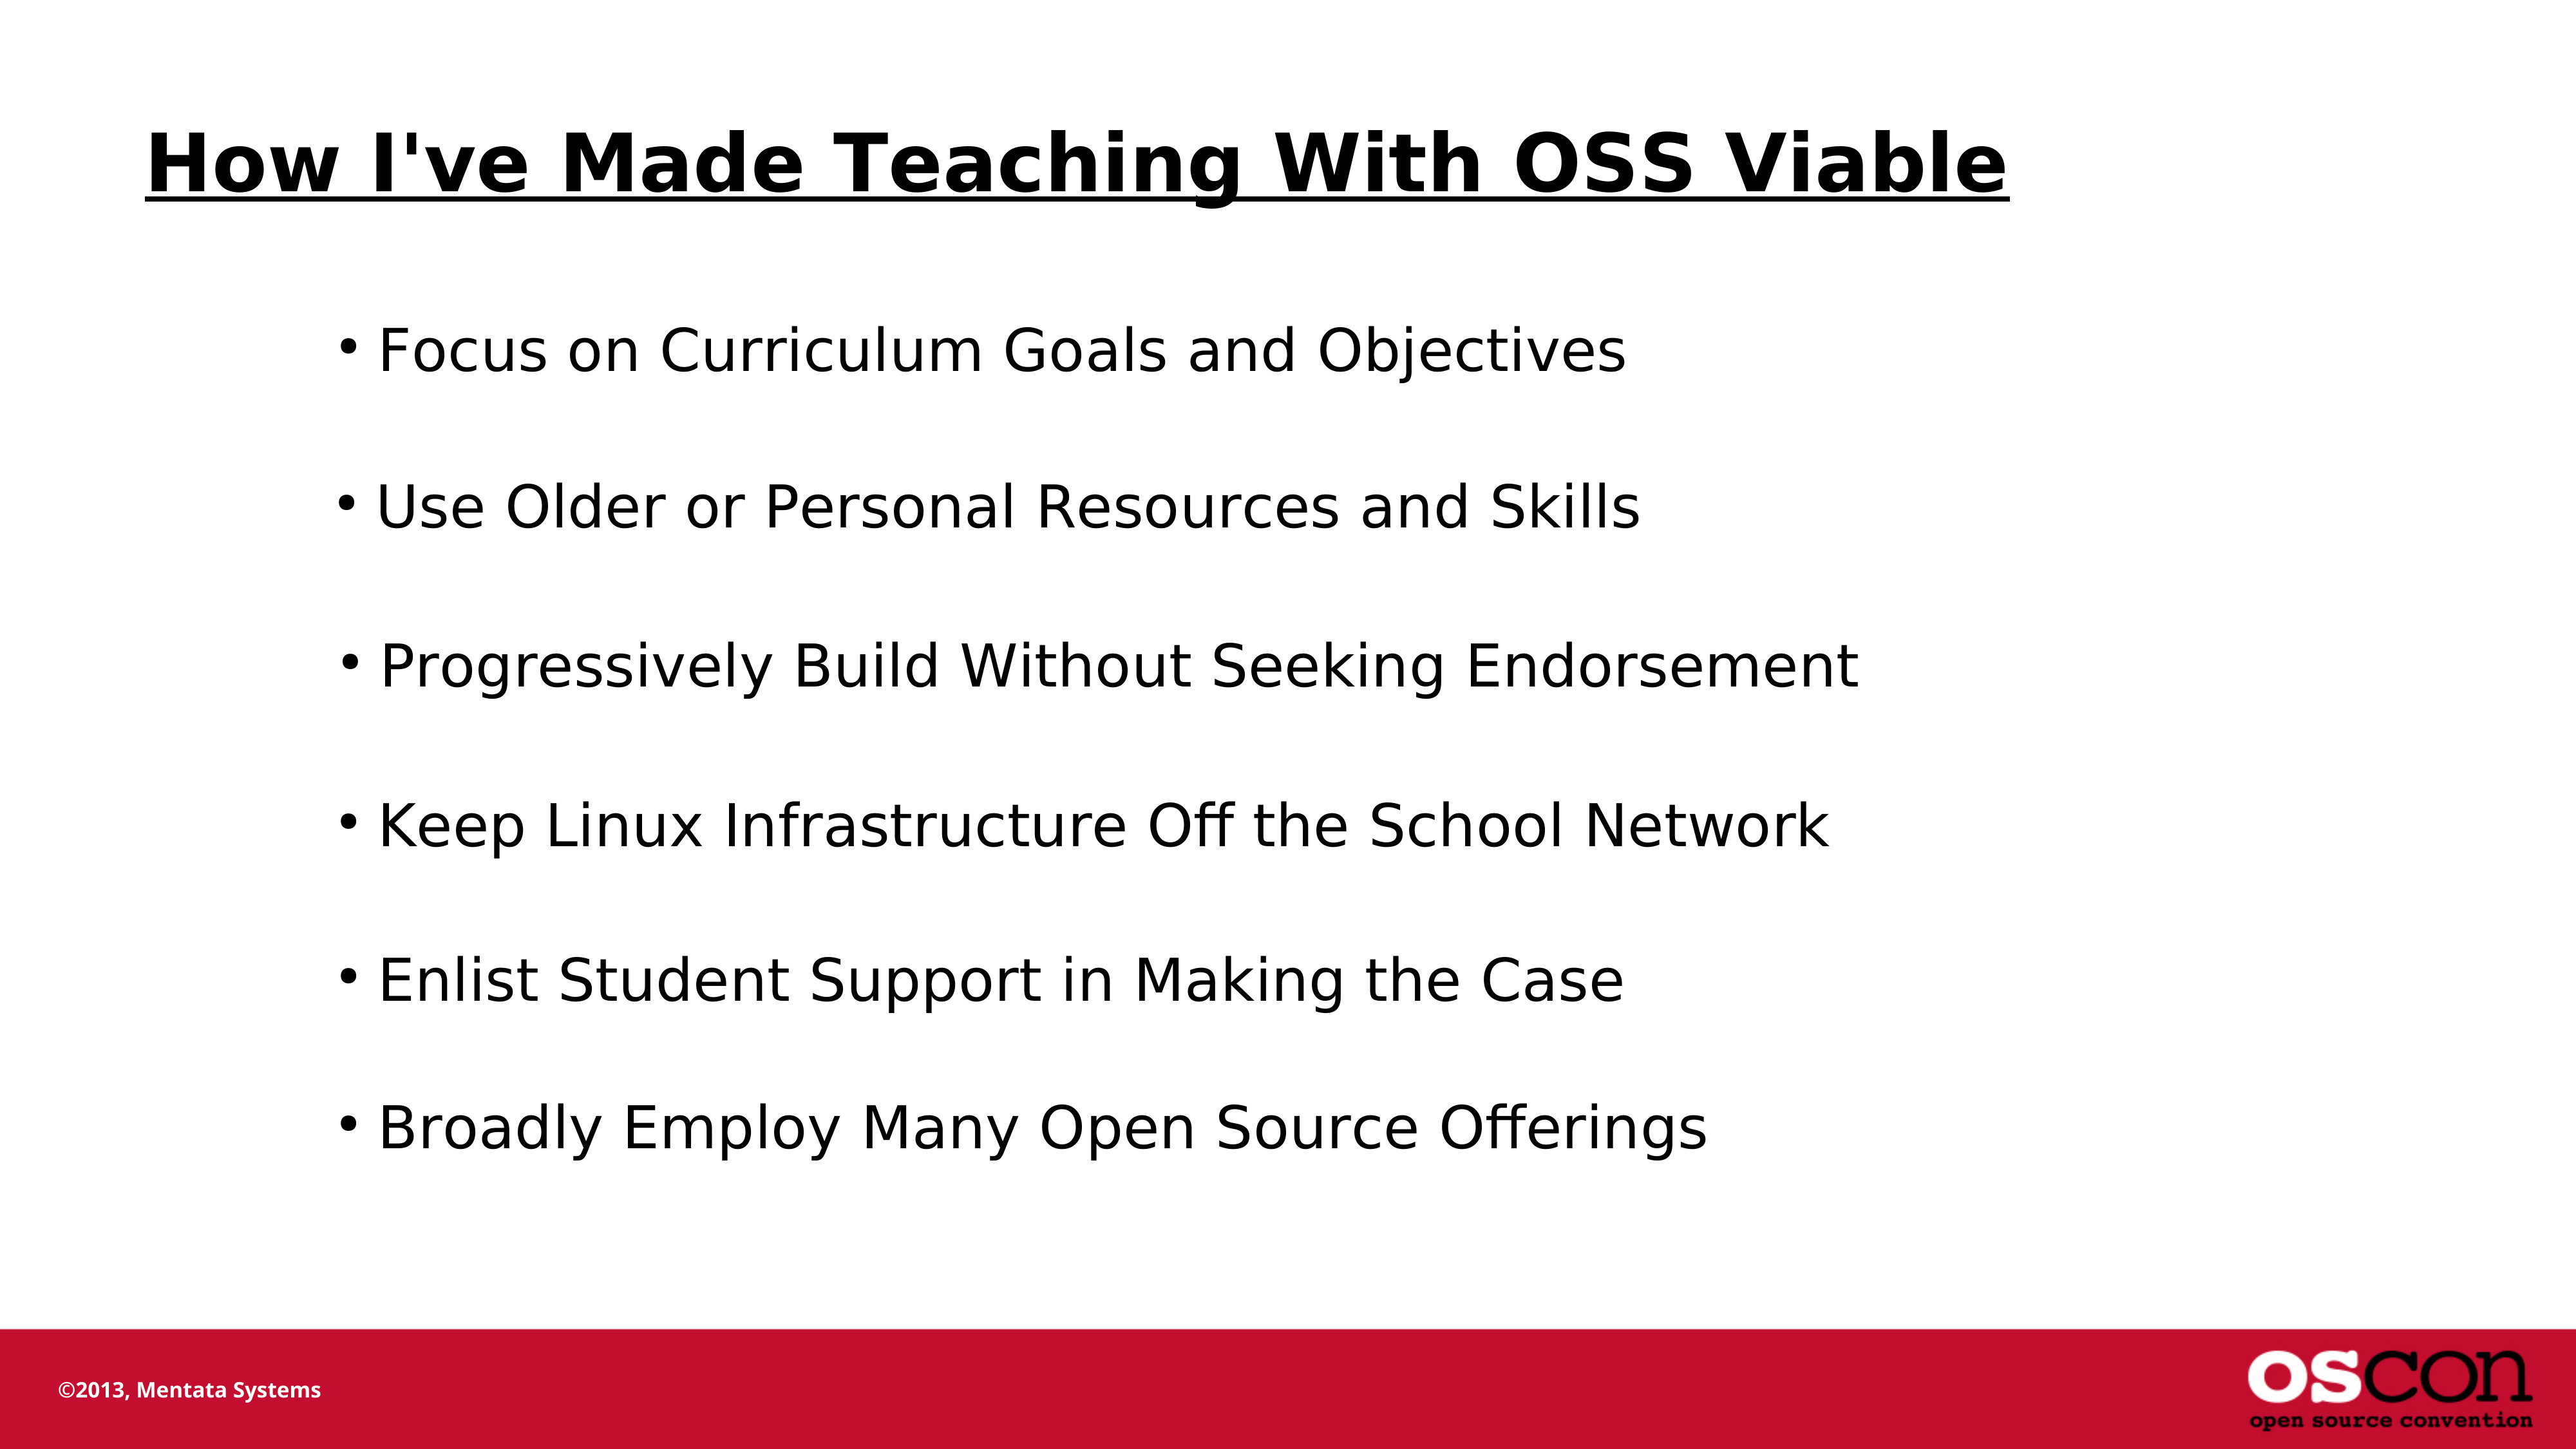

#
How I've Made Teaching With OSS Viable
 Focus on Curriculum Goals and Objectives
 Use Older or Personal Resources and Skills
 Progressively Build Without Seeking Endorsement
 Keep Linux Infrastructure Off the School Network
 Enlist Student Support in Making the Case
 Broadly Employ Many Open Source Offerings
©2013, Mentata Systems